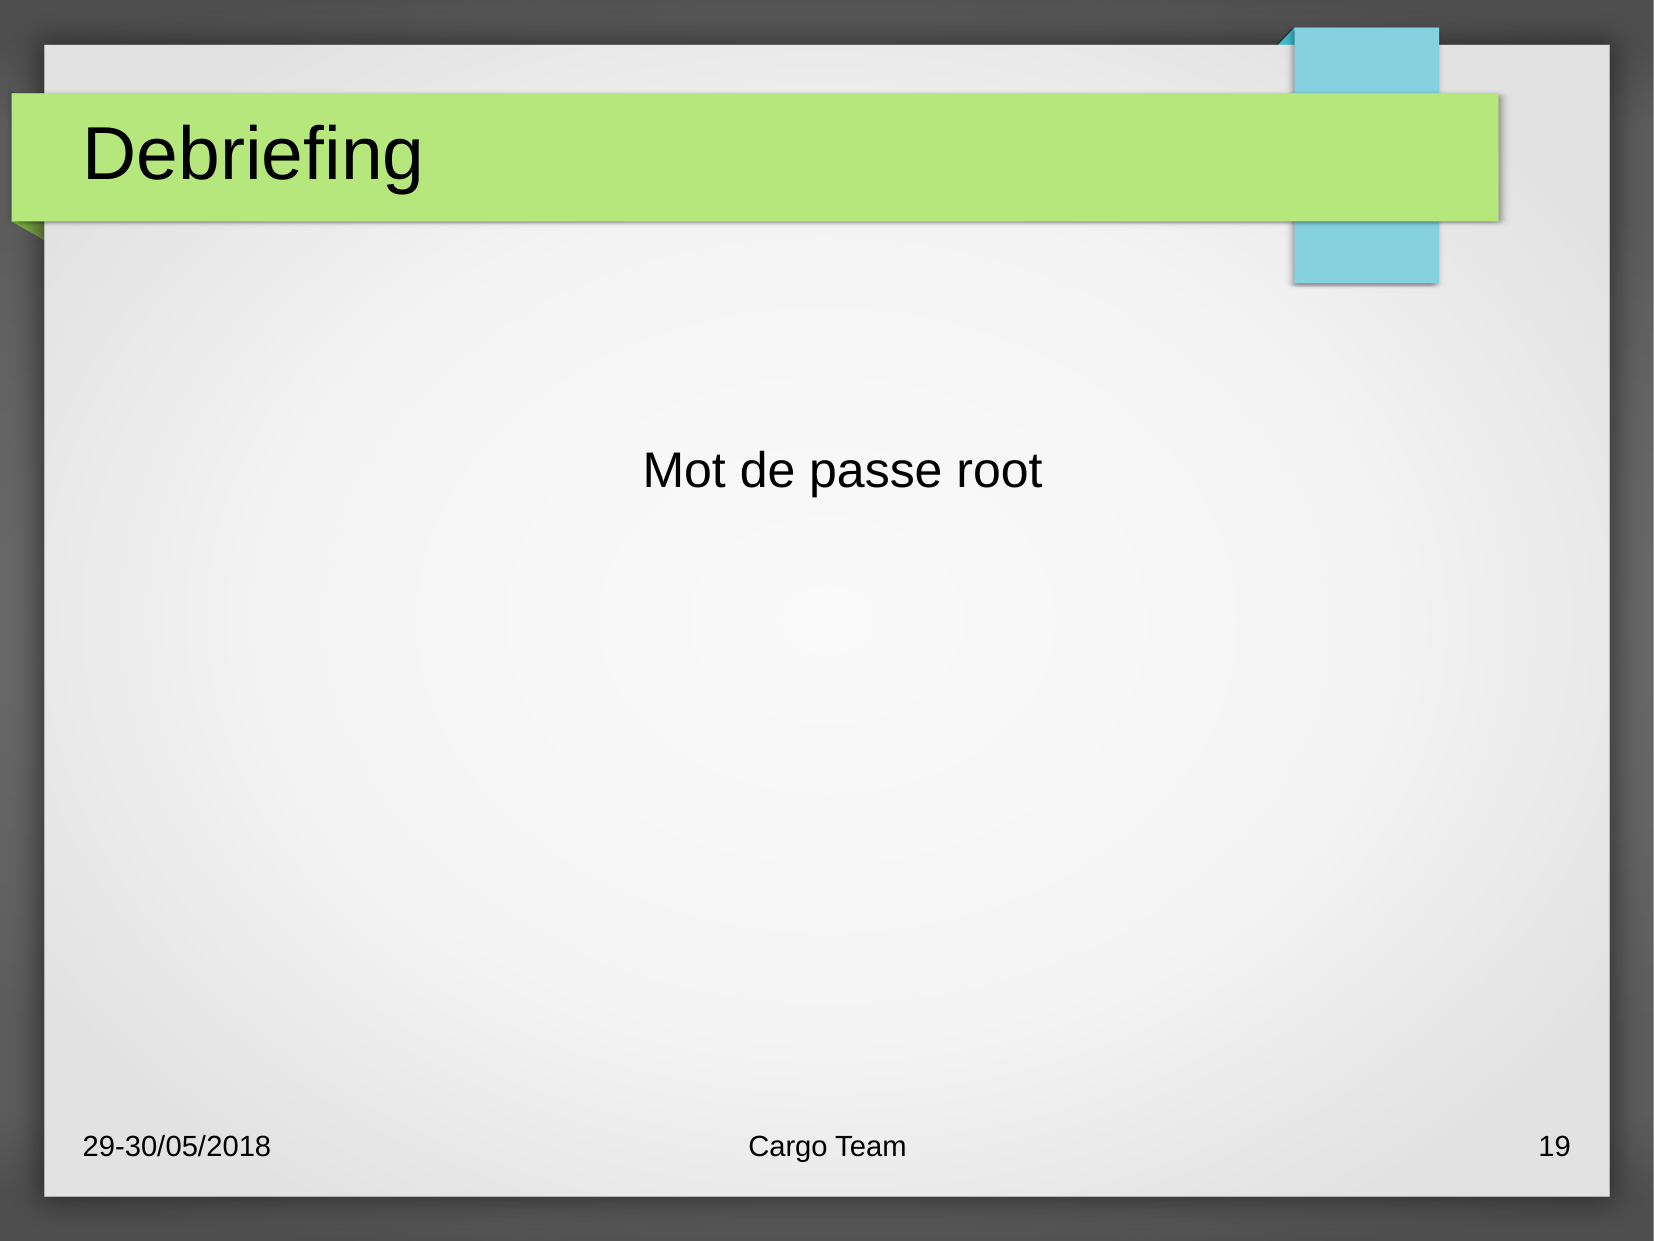

# Debriefing
Mot de passe root
29-30/05/2018
Cargo Team
19